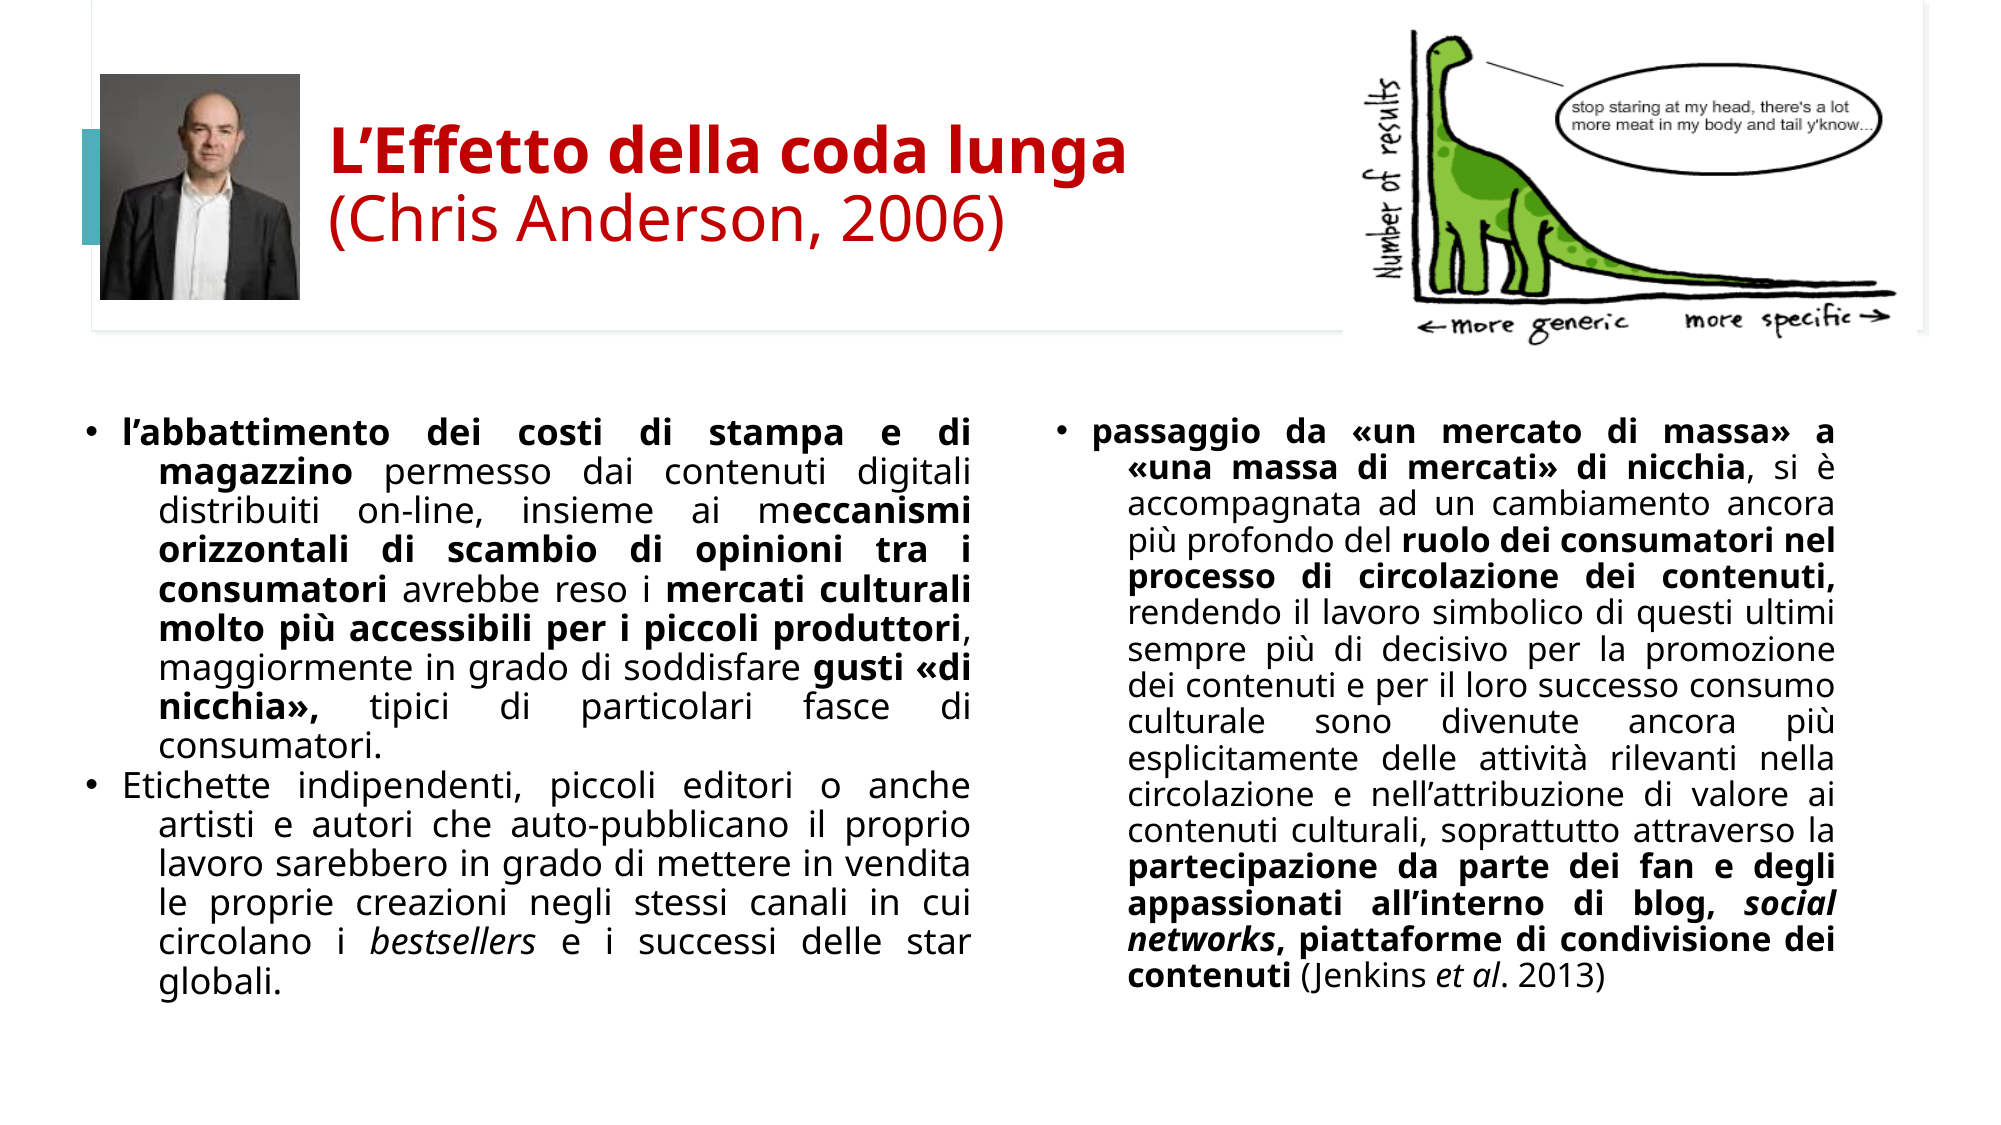

# L’Effetto della coda lunga (Chris Anderson, 2006)
l’abbattimento dei costi di stampa e di magazzino permesso dai contenuti digitali distribuiti on-line, insieme ai meccanismi orizzontali di scambio di opinioni tra i consumatori avrebbe reso i mercati culturali molto più accessibili per i piccoli produttori, maggiormente in grado di soddisfare gusti «di nicchia», tipici di particolari fasce di consumatori.
Etichette indipendenti, piccoli editori o anche artisti e autori che auto-pubblicano il proprio lavoro sarebbero in grado di mettere in vendita le proprie creazioni negli stessi canali in cui circolano i bestsellers e i successi delle star globali.
passaggio da «un mercato di massa» a «una massa di mercati» di nicchia, si è accompagnata ad un cambiamento ancora più profondo del ruolo dei consumatori nel processo di circolazione dei contenuti, rendendo il lavoro simbolico di questi ultimi sempre più di decisivo per la promozione dei contenuti e per il loro successo consumo culturale sono divenute ancora più esplicitamente delle attività rilevanti nella circolazione e nell’attribuzione di valore ai contenuti culturali, soprattutto attraverso la partecipazione da parte dei fan e degli appassionati all’interno di blog, social networks, piattaforme di condivisione dei contenuti (Jenkins et al. 2013)